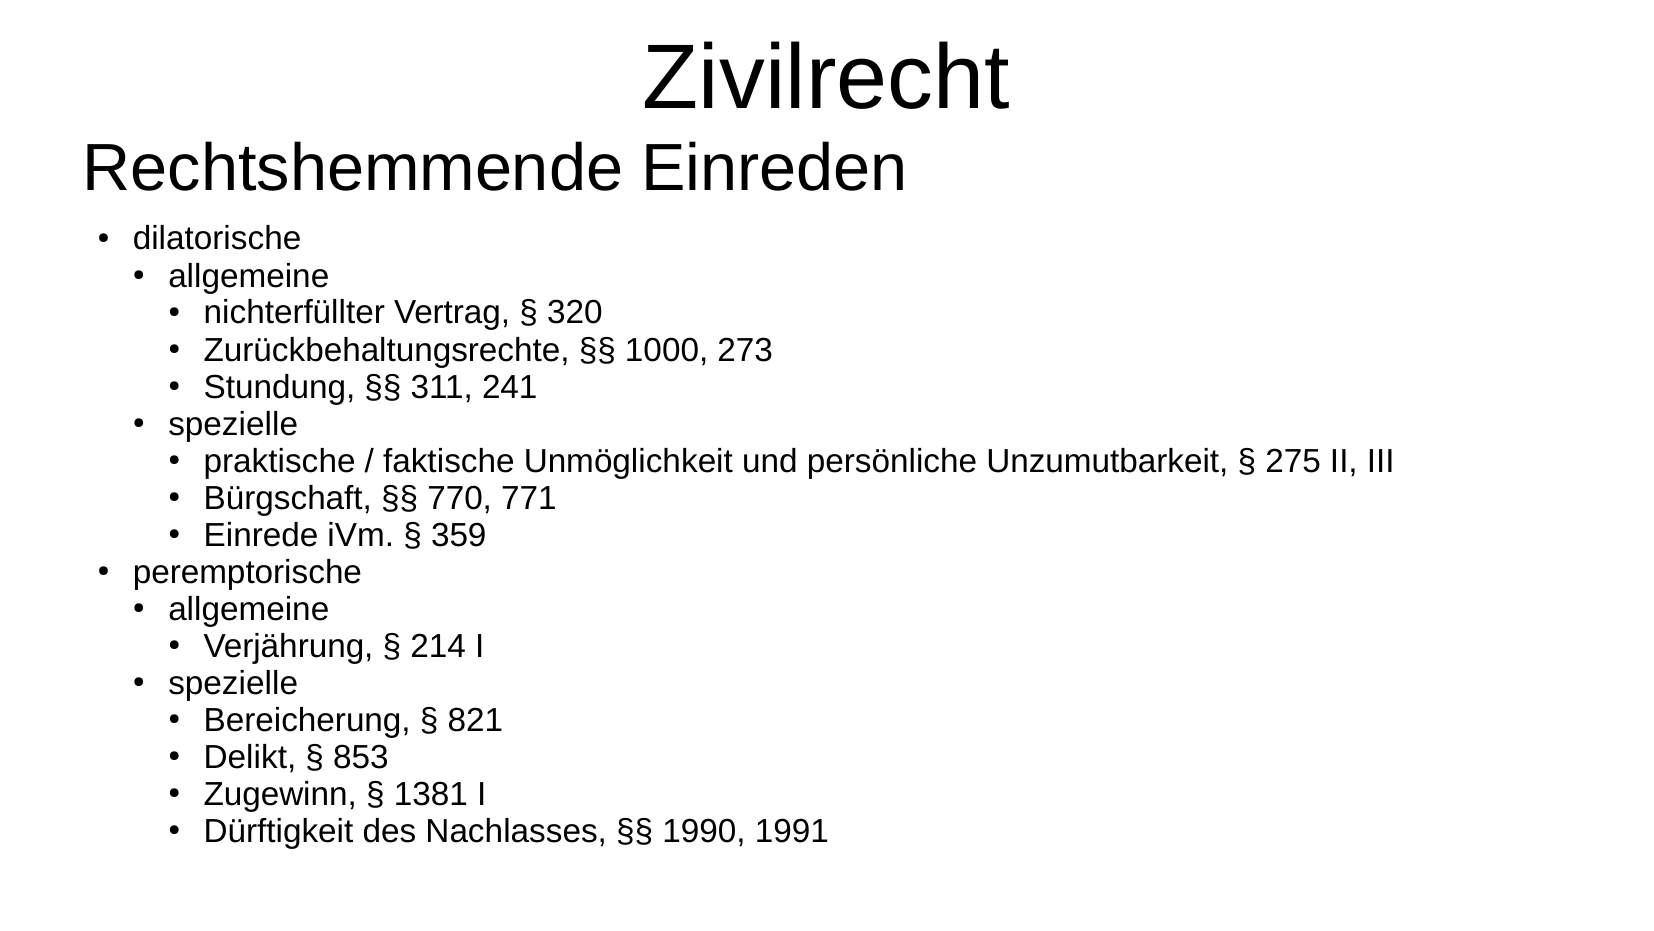

# Zivilrecht
Rechtshemmende Einreden
dilatorische
allgemeine
nichterfüllter Vertrag, § 320
Zurückbehaltungsrechte, §§ 1000, 273
Stundung, §§ 311, 241
spezielle
praktische / faktische Unmöglichkeit und persönliche Unzumutbarkeit, § 275 II, III
Bürgschaft, §§ 770, 771
Einrede iVm. § 359
peremptorische
allgemeine
Verjährung, § 214 I
spezielle
Bereicherung, § 821
Delikt, § 853
Zugewinn, § 1381 I
Dürftigkeit des Nachlasses, §§ 1990, 1991